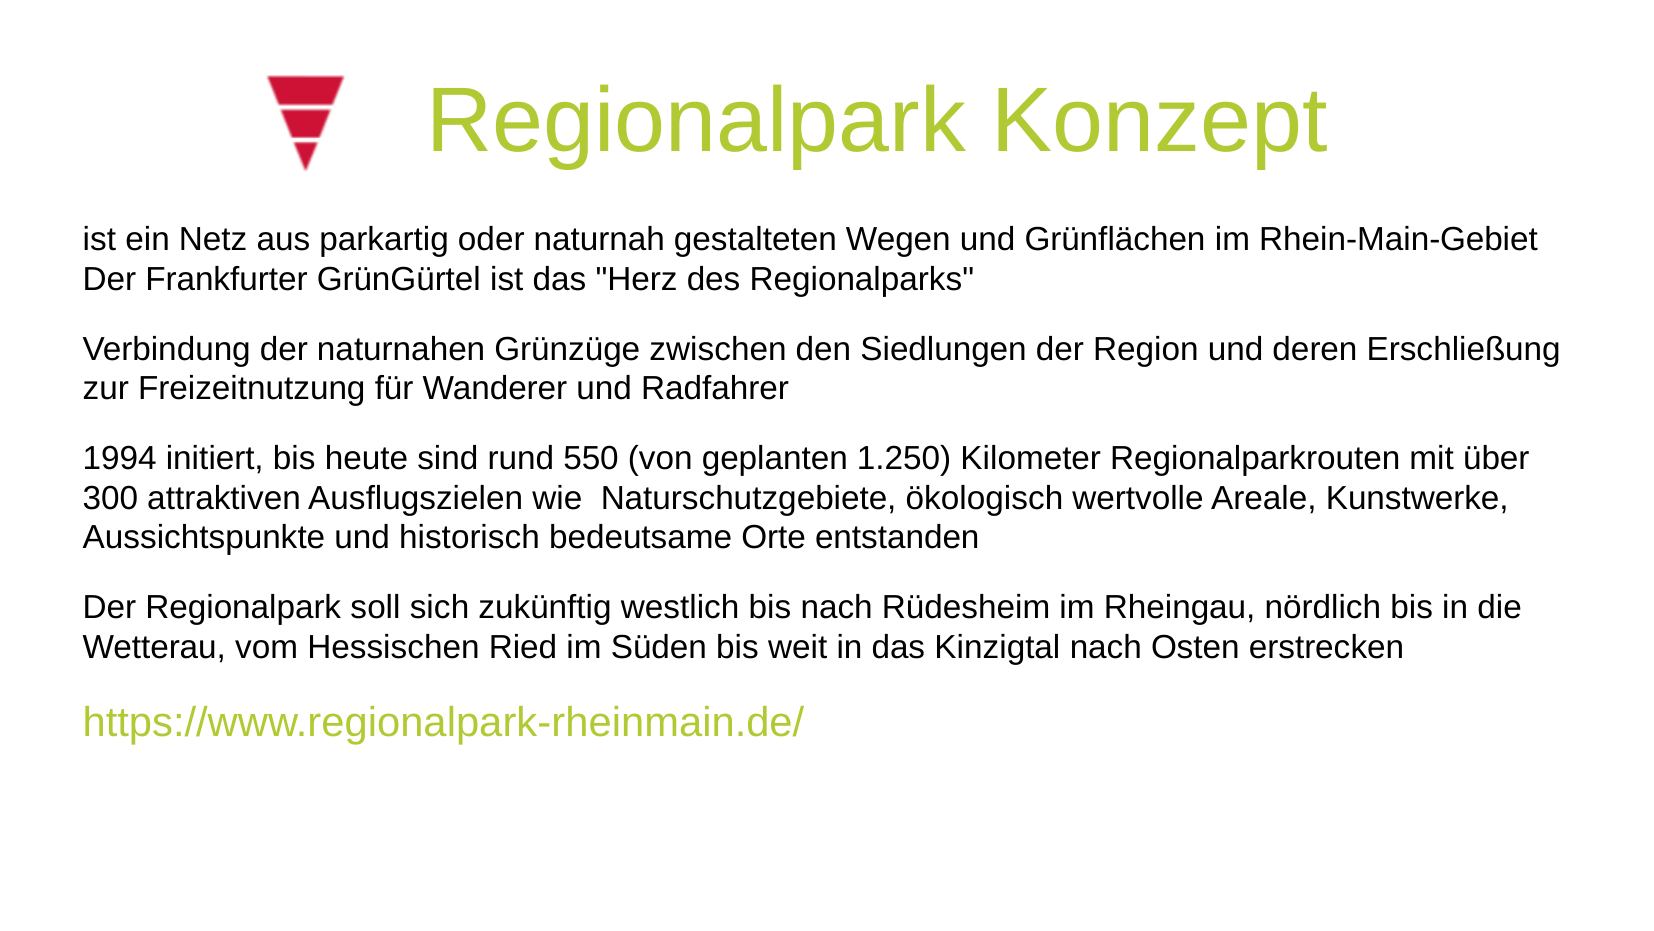

# Regionalpark Konzept
ist ein Netz aus parkartig oder naturnah gestalteten Wegen und Grünflächen im Rhein-Main-Gebiet Der Frankfurter GrünGürtel ist das "Herz des Regionalparks"
Verbindung der naturnahen Grünzüge zwischen den Siedlungen der Region und deren Erschließung zur Freizeitnutzung für Wanderer und Radfahrer
1994 initiert, bis heute sind rund 550 (von geplanten 1.250) Kilometer Regionalparkrouten mit über 300 attraktiven Ausflugszielen wie Naturschutzgebiete, ökologisch wertvolle Areale, Kunstwerke, Aussichtspunkte und historisch bedeutsame Orte entstanden
Der Regionalpark soll sich zukünftig westlich bis nach Rüdesheim im Rheingau, nördlich bis in die Wetterau, vom Hessischen Ried im Süden bis weit in das Kinzigtal nach Osten erstrecken
https://www.regionalpark-rheinmain.de/